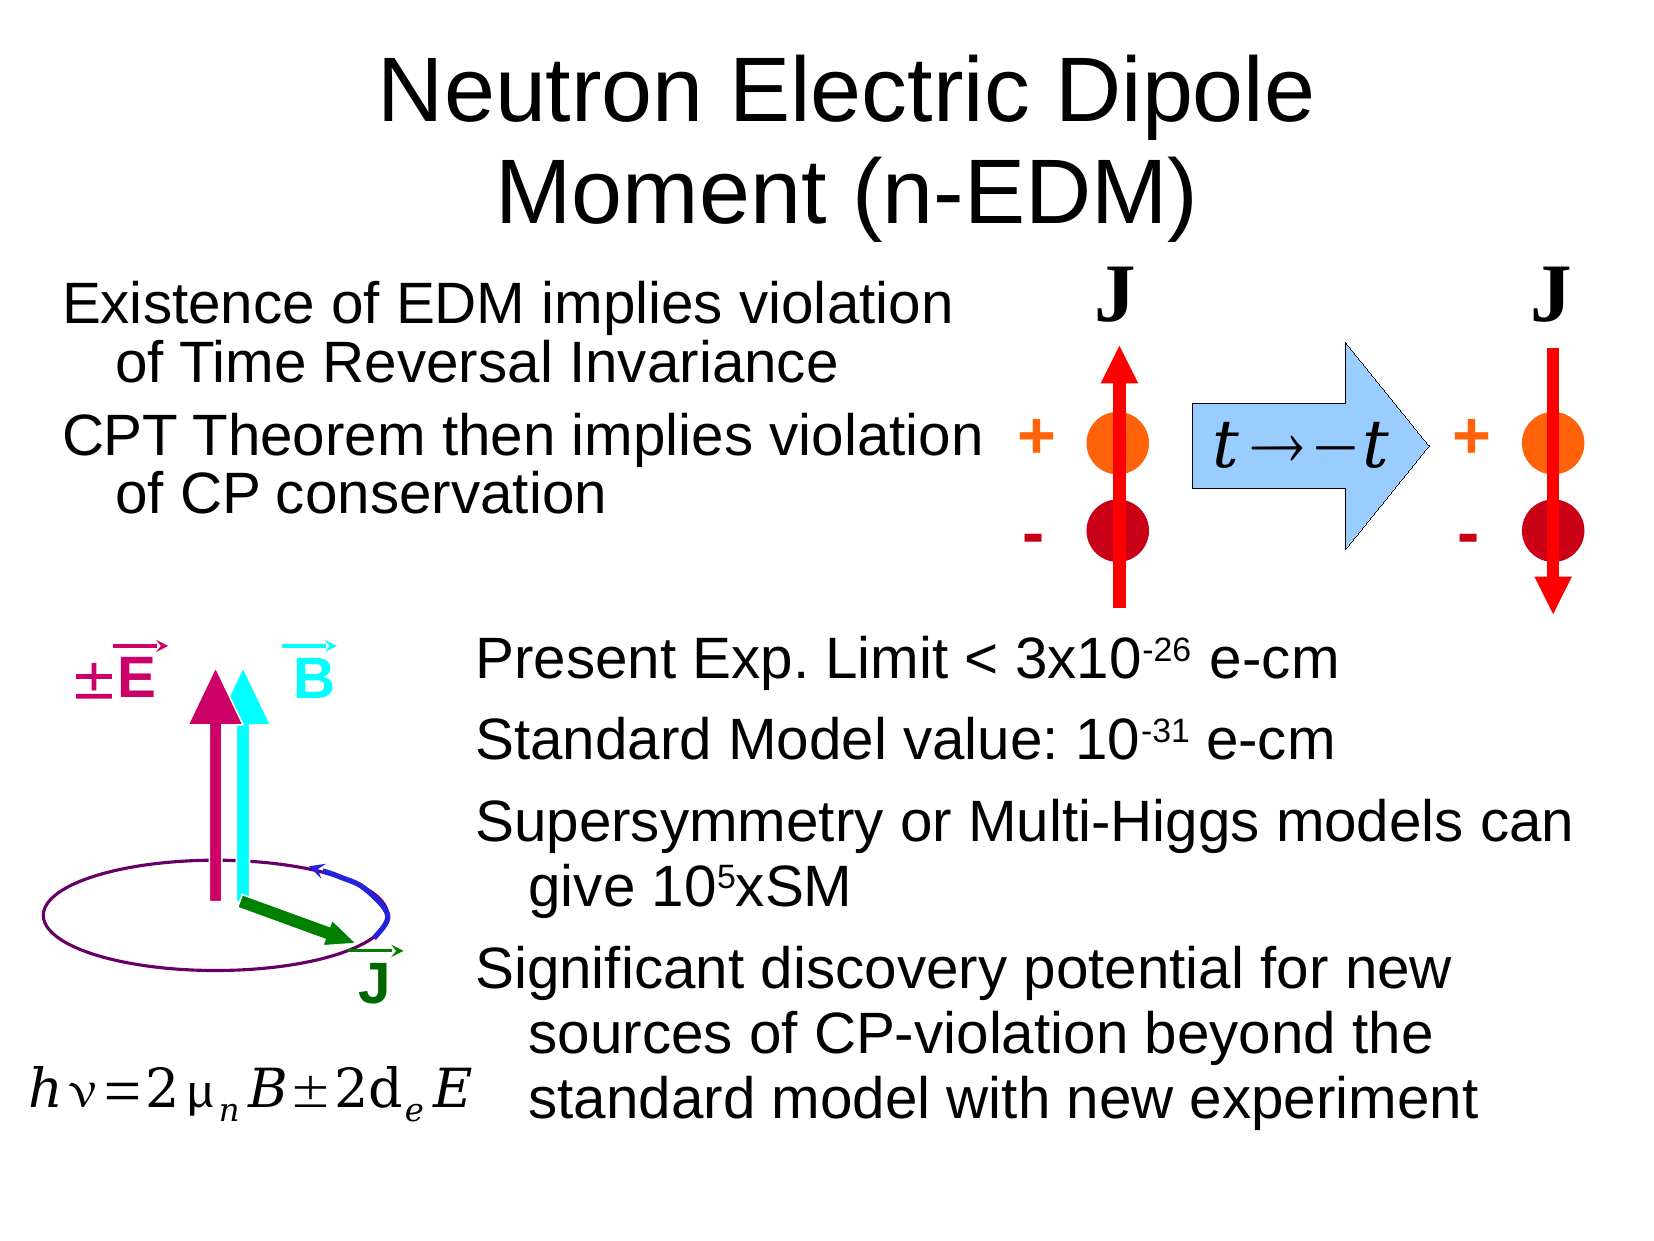

# Neutron Electric Dipole Moment (n-EDM)
+
-
+
-
Existence of EDM implies violation of Time Reversal Invariance
CPT Theorem then implies violation of CP conservation
-
Present Exp. Limit < 3x10-26 e-cm
Standard Model value: 10-31 e-cm
Supersymmetry or Multi-Higgs models can give 105xSM
Significant discovery potential for new sources of CP-violation beyond the standard model with new experiment
±E
B

J